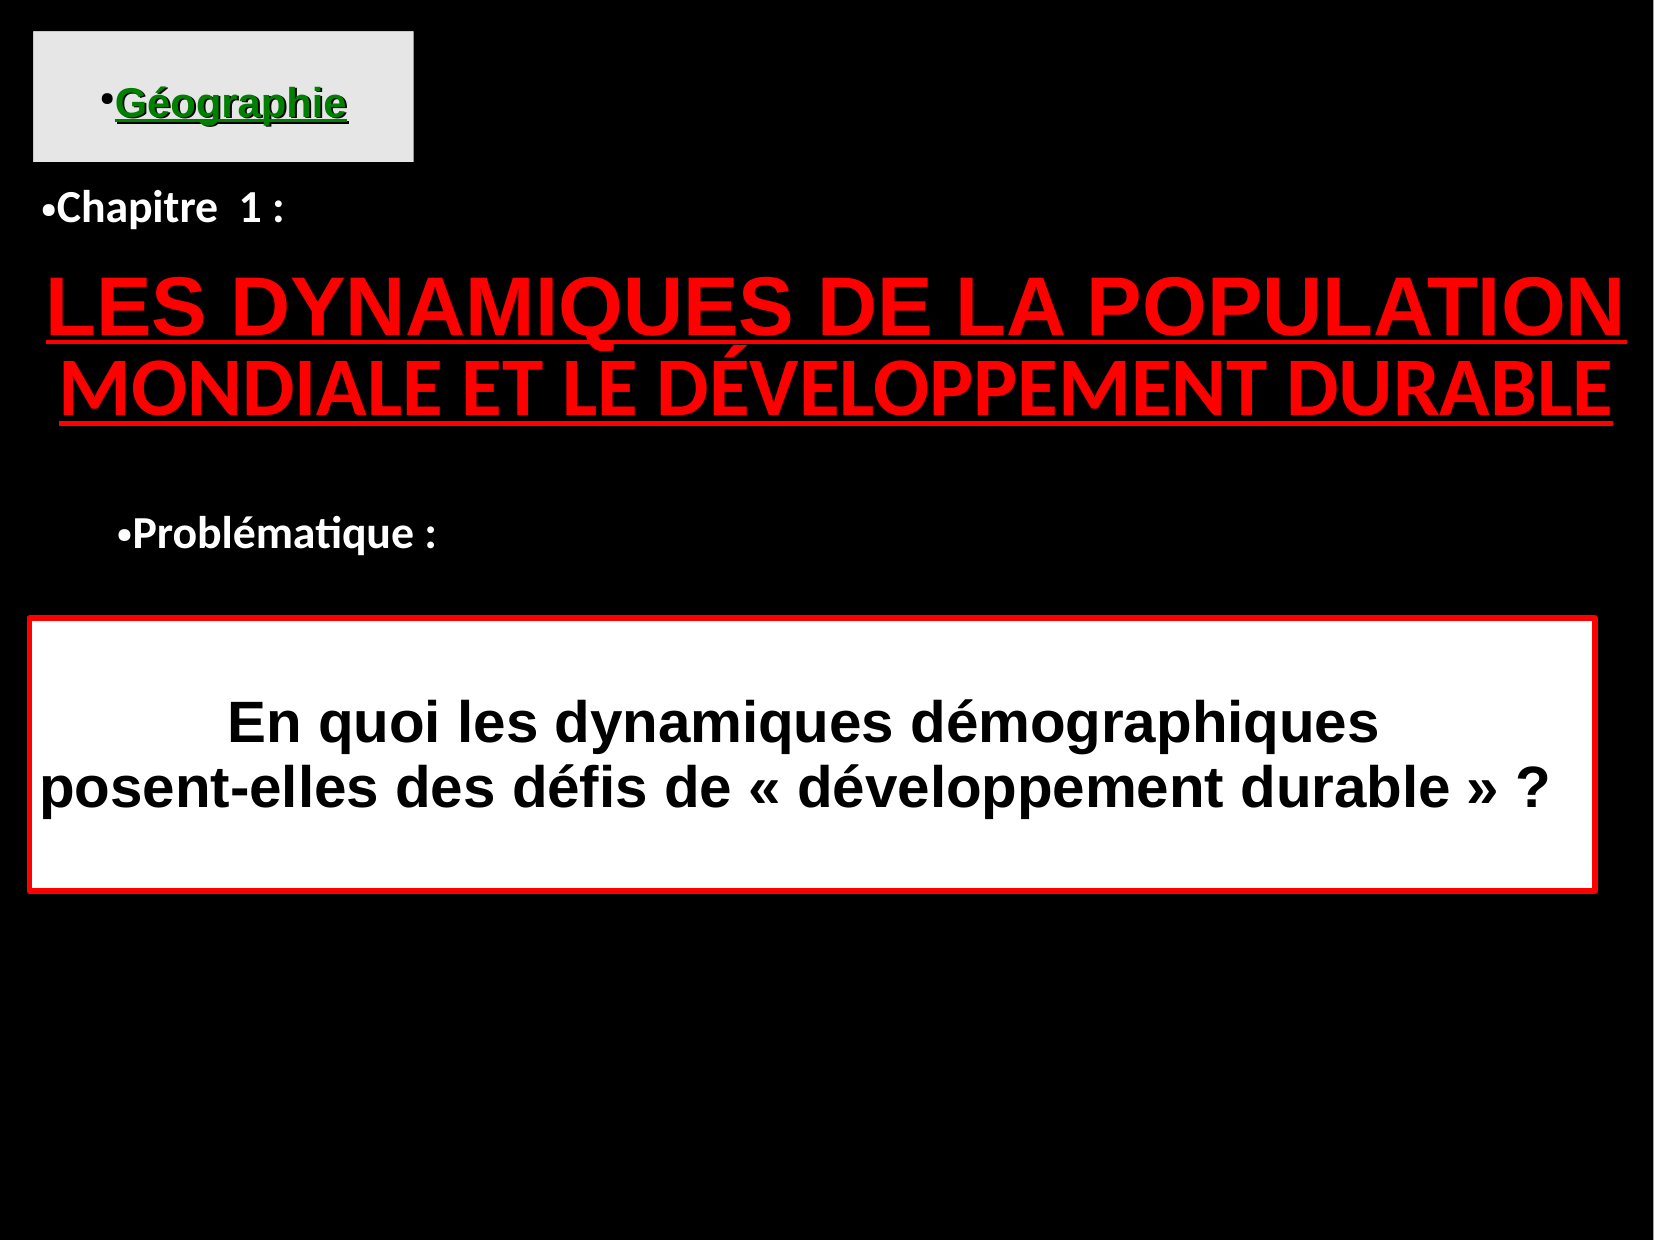

Géographie
Chapitre 1 :
LES DYNAMIQUES DE LA POPULATION MONDIALE ET LE DÉVELOPPEMENT DURABLE
Problématique :
En quoi les dynamiques démographiques
posent-elles des défis de « développement durable » ?